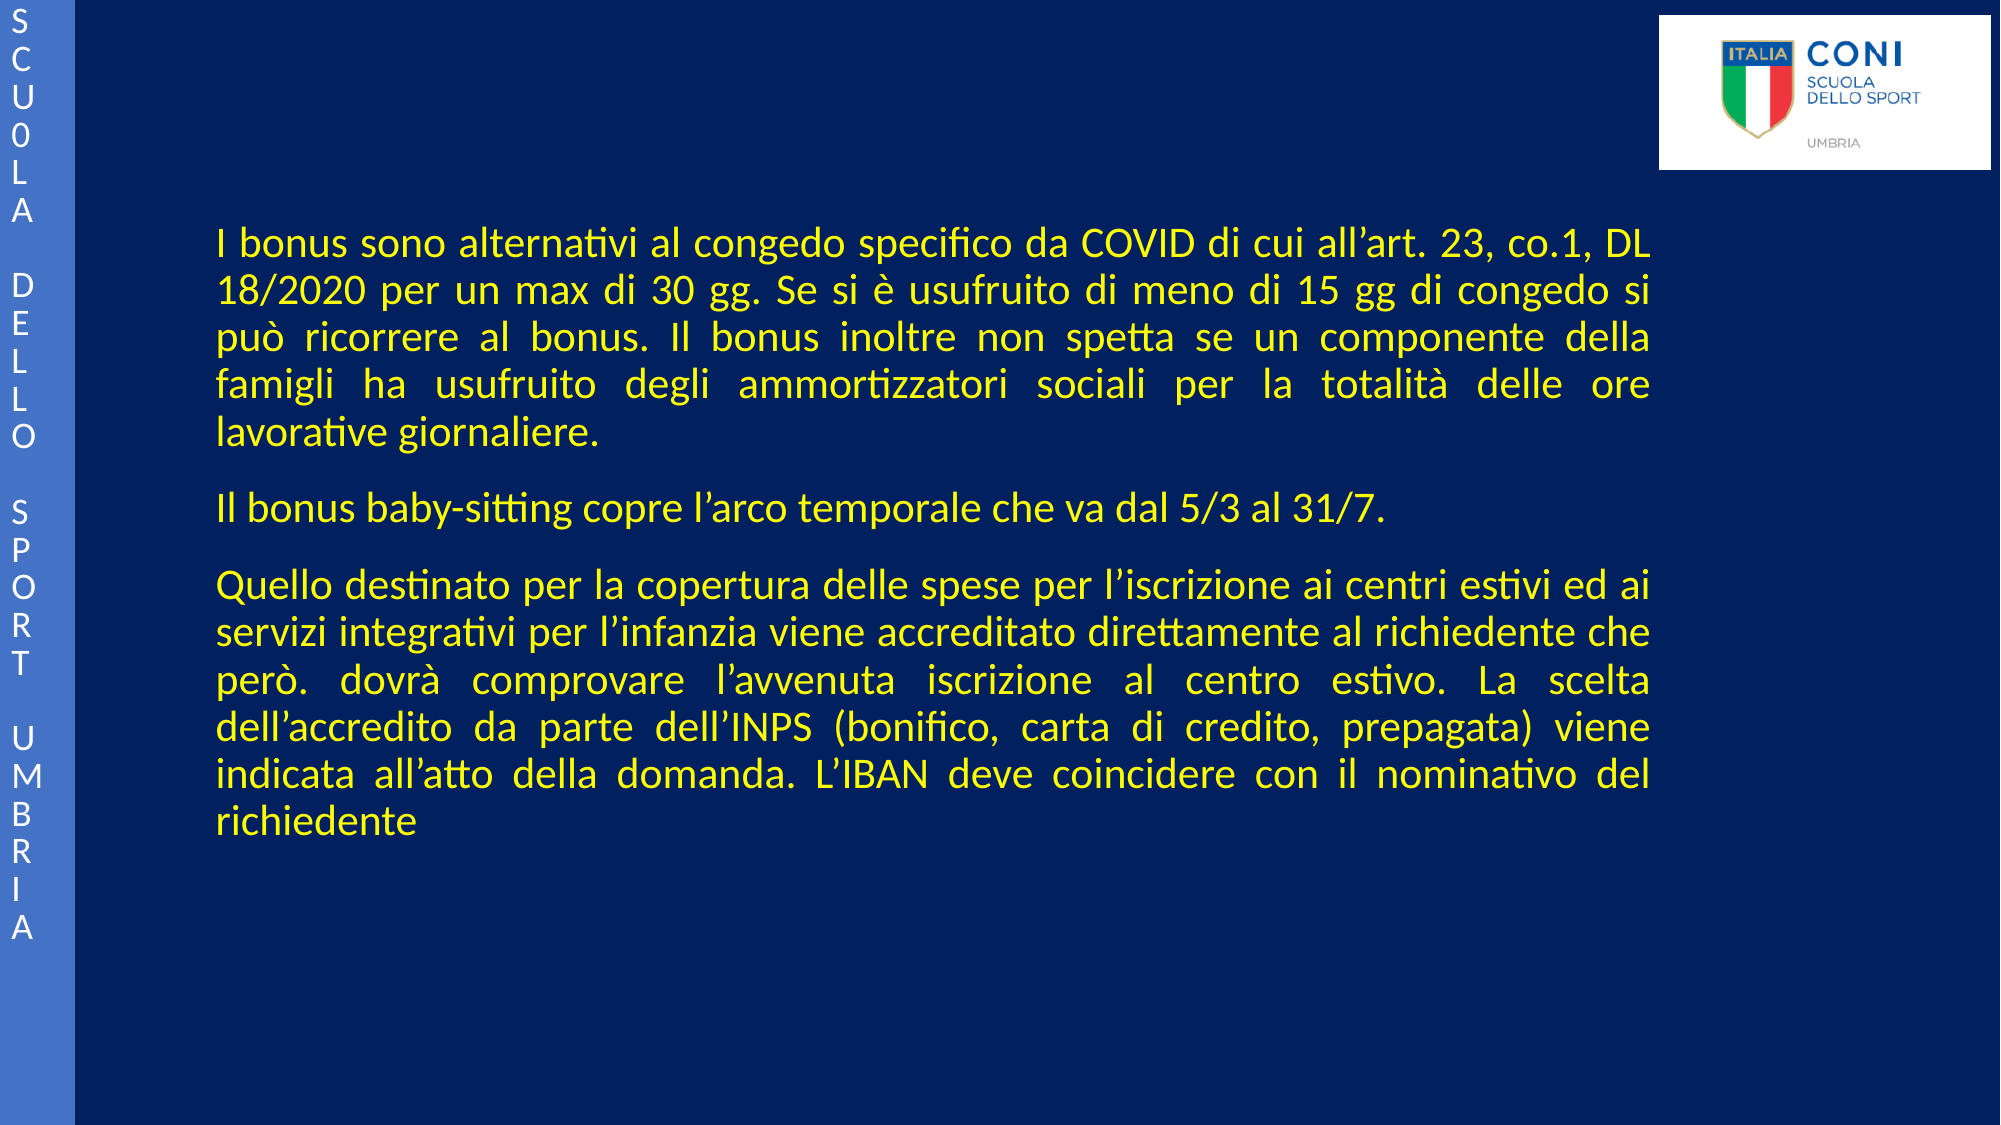

| S C U  0 L A D E L L O S P O R T U M B R I A |
| --- |
# I bonus sono alternativi al congedo specifico da COVID di cui all’art. 23, co.1, DL 18/2020 per un max di 30 gg. Se si è usufruito di meno di 15 gg di congedo si può ricorrere al bonus. Il bonus inoltre non spetta se un componente della famigli ha usufruito degli ammortizzatori sociali per la totalità delle ore lavorative giornaliere.
Il bonus baby-sitting copre l’arco temporale che va dal 5/3 al 31/7.
Quello destinato per la copertura delle spese per l’iscrizione ai centri estivi ed ai servizi integrativi per l’infanzia viene accreditato direttamente al richiedente che però. dovrà comprovare l’avvenuta iscrizione al centro estivo. La scelta dell’accredito da parte dell’INPS (bonifico, carta di credito, prepagata) viene indicata all’atto della domanda. L’IBAN deve coincidere con il nominativo del richiedente